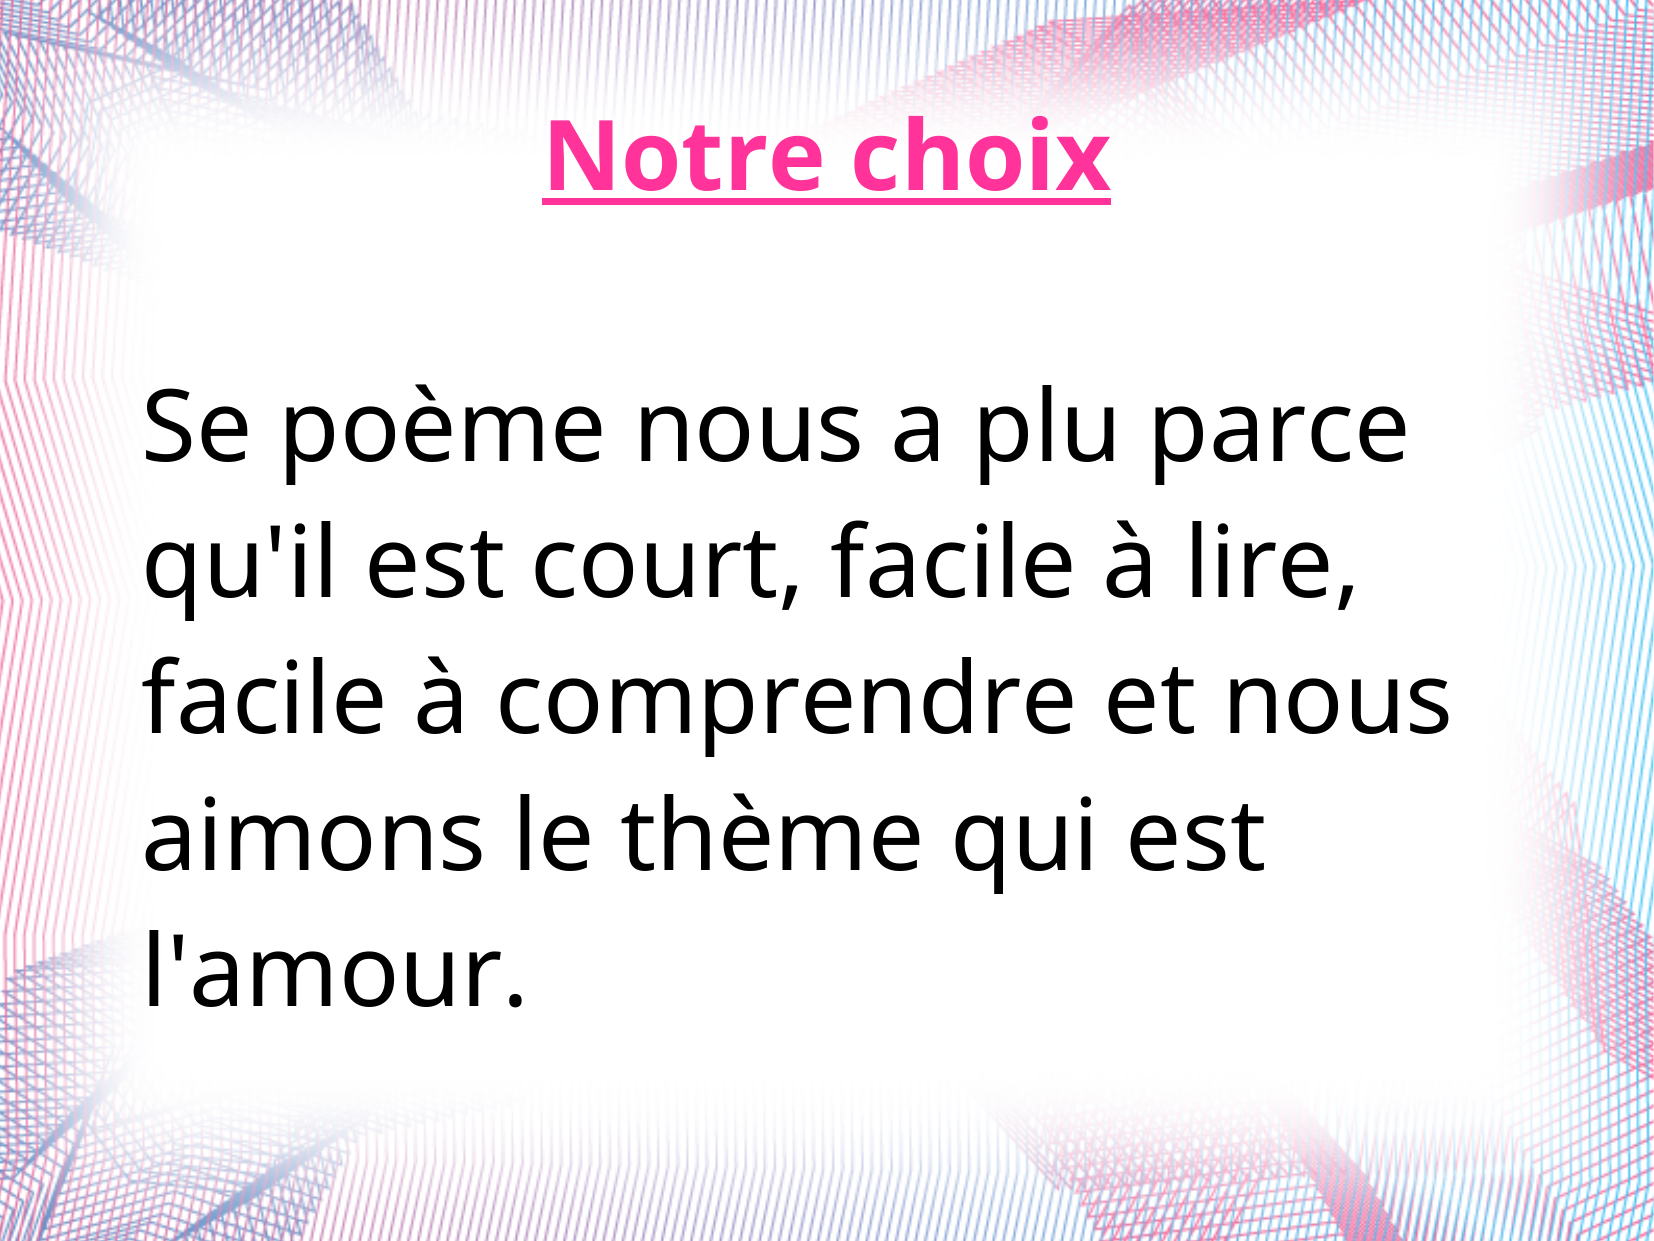

# Notre choix
Se poème nous a plu parce qu'il est court, facile à lire, facile à comprendre et nous aimons le thème qui est l'amour.